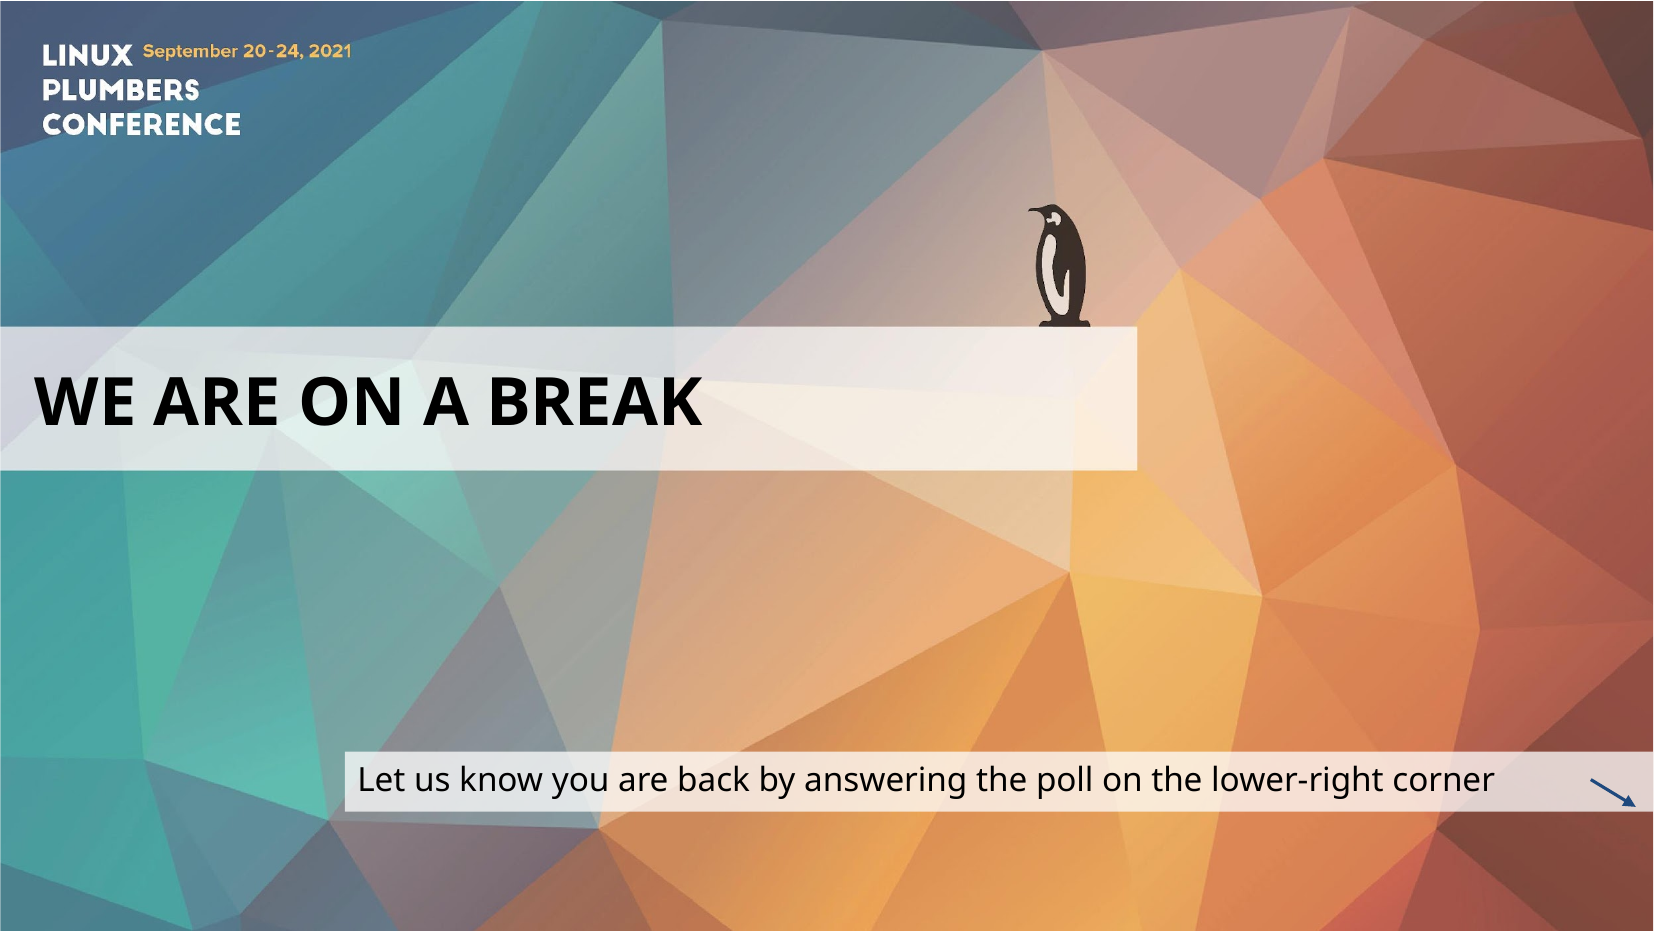

# WE ARE ON A BREAK
Let us know you are back by answering the poll on the lower-right corner